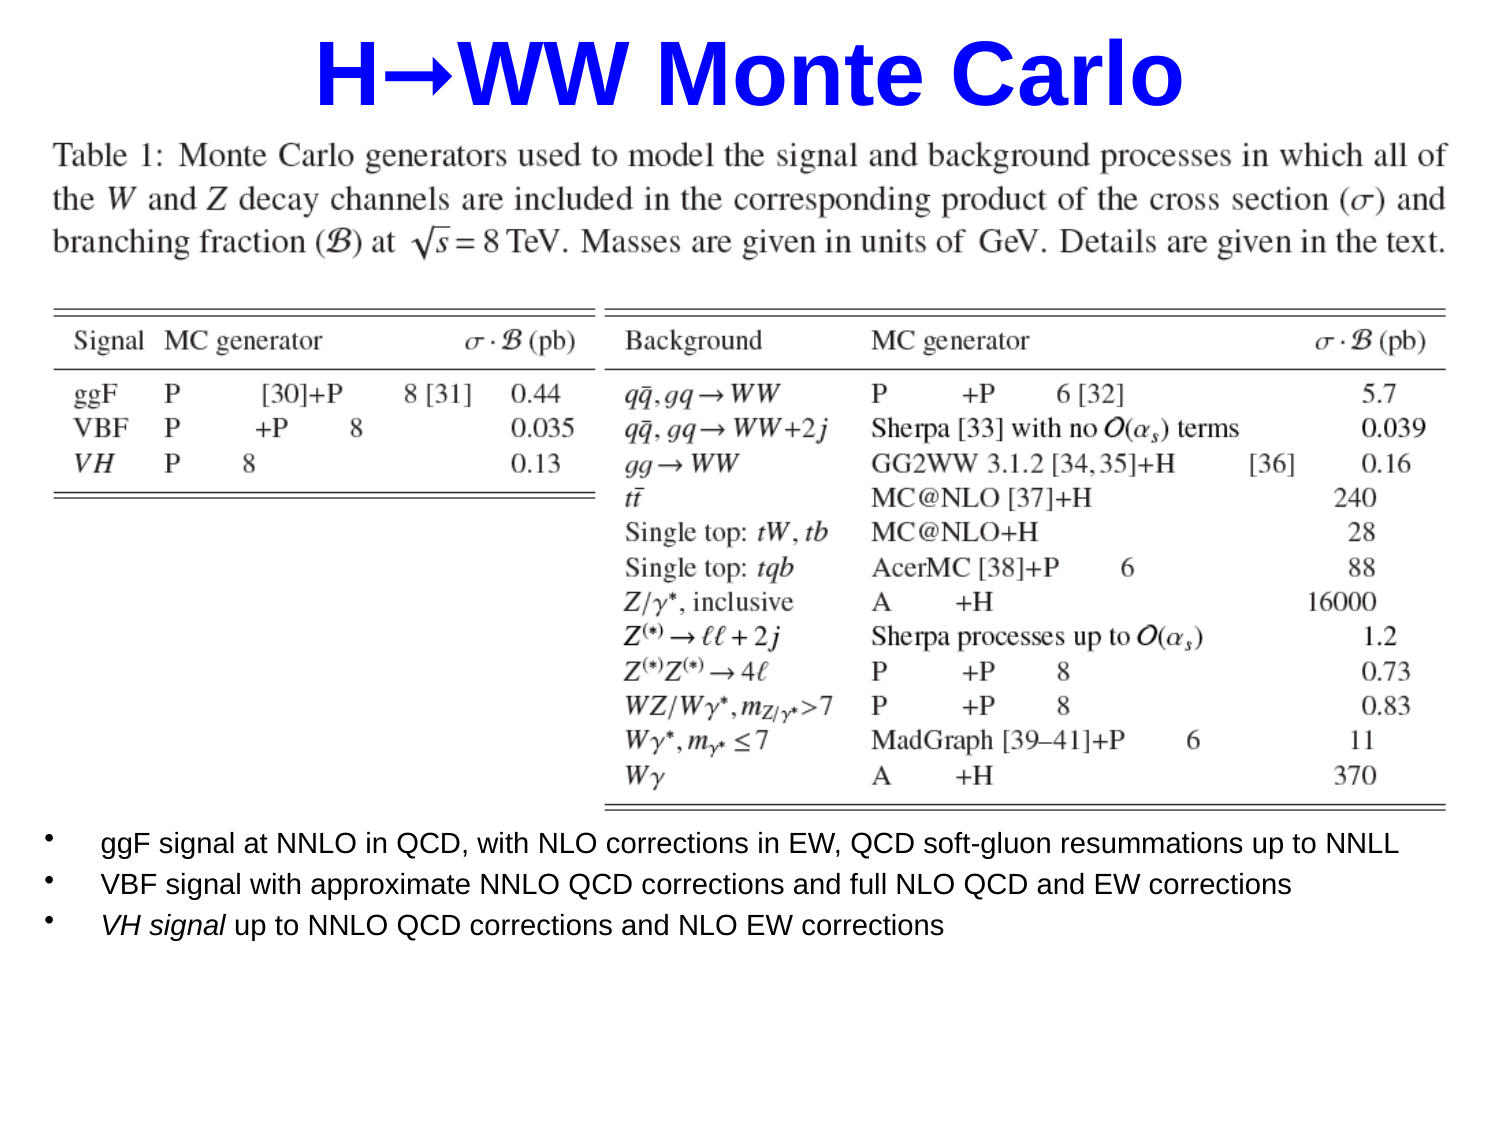

# H➞WW Monte Carlo
ggF signal at NNLO in QCD, with NLO corrections in EW, QCD soft-gluon resummations up to NNLL
VBF signal with approximate NNLO QCD corrections and full NLO QCD and EW corrections
VH signal up to NNLO QCD corrections and NLO EW corrections